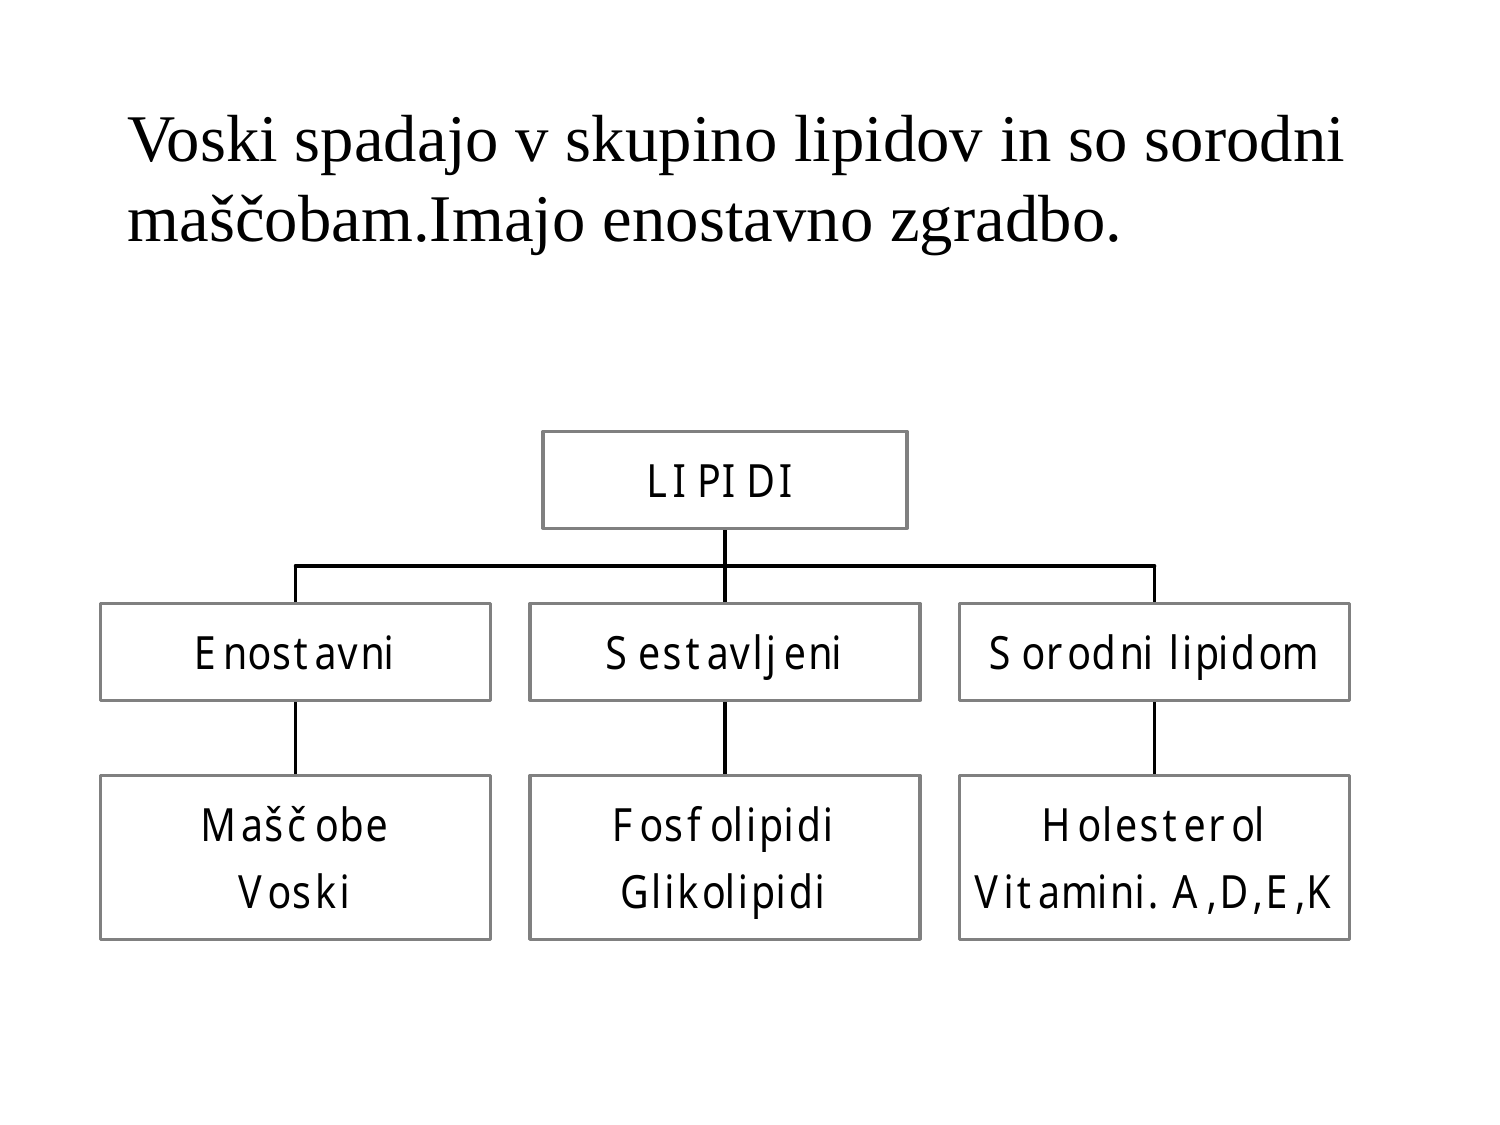

# Voski spadajo v skupino lipidov in so sorodni maščobam.Imajo enostavno zgradbo.